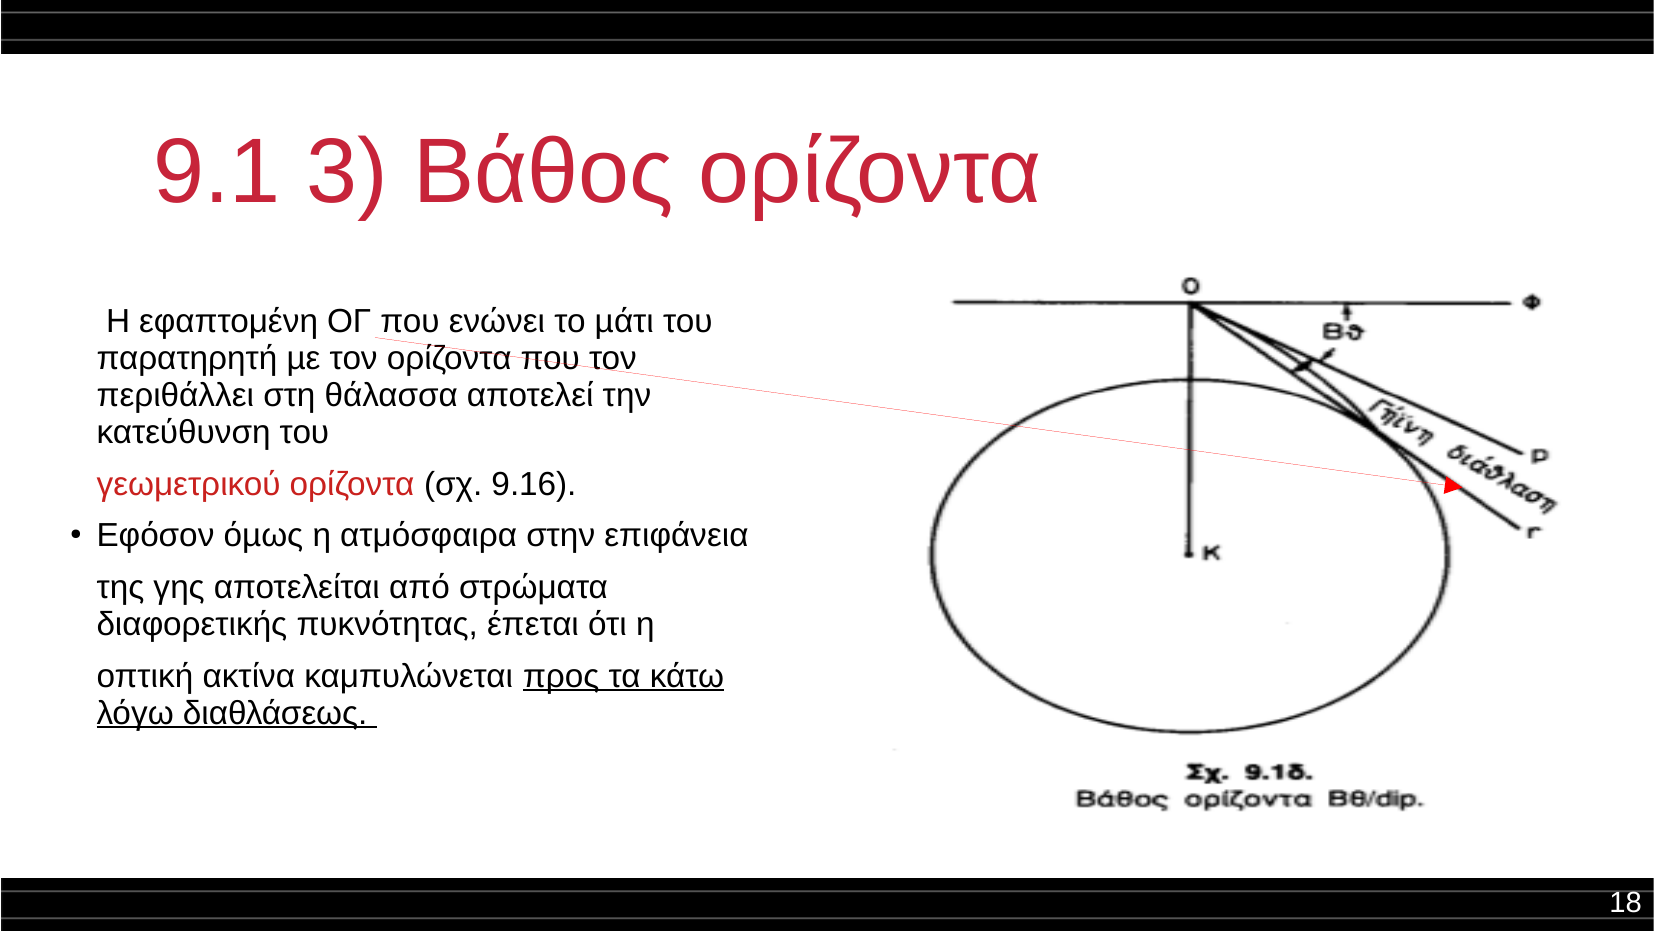

# 9.1 3) Βάθος ορίζοντα
 Η εφαπτομένη ΟΓ που ενώνει το µάτι του παρατηρητή µε τον ορίζοντα που τον περιθάλλει στη θάλασσα αποτελεί την κατεύθυνση του
γεωμετρικού ορίζοντα (σχ. 9.16).
Εφόσον όµως η ατμόσφαιρα στην επιφάνεια
της γης αποτελείται από στρώματα διαφορετικής πυκνότητας, έπεται ότι η
οπτική ακτίνα καμπυλώνεται προς τα κάτω λόγω διαθλάσεως.